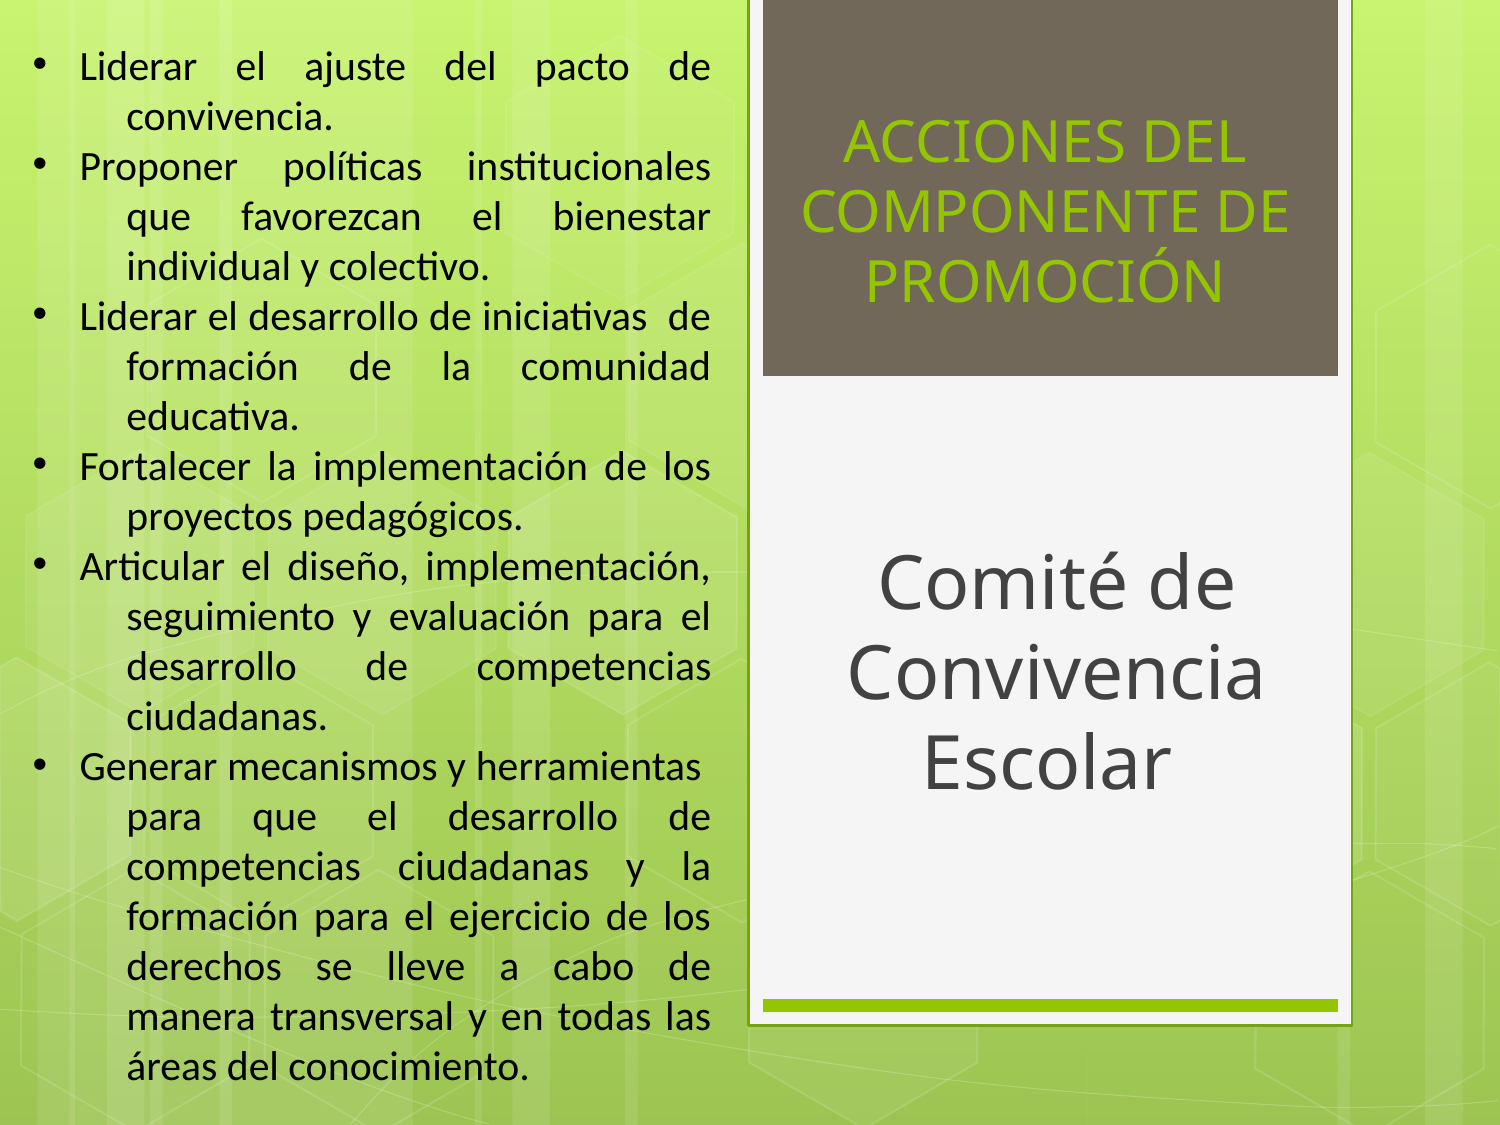

Liderar el ajuste del pacto de convivencia.
Proponer políticas institucionales que favorezcan el bienestar individual y colectivo.
Liderar el desarrollo de iniciativas de formación de la comunidad educativa.
Fortalecer la implementación de los proyectos pedagógicos.
Articular el diseño, implementación, seguimiento y evaluación para el desarrollo de competencias ciudadanas.
Generar mecanismos y herramientas para que el desarrollo de competencias ciudadanas y la formación para el ejercicio de los derechos se lleve a cabo de manera transversal y en todas las áreas del conocimiento.
# ACCIONES DEL COMPONENTE DE PROMOCIÓN
Comité de Convivencia Escolar